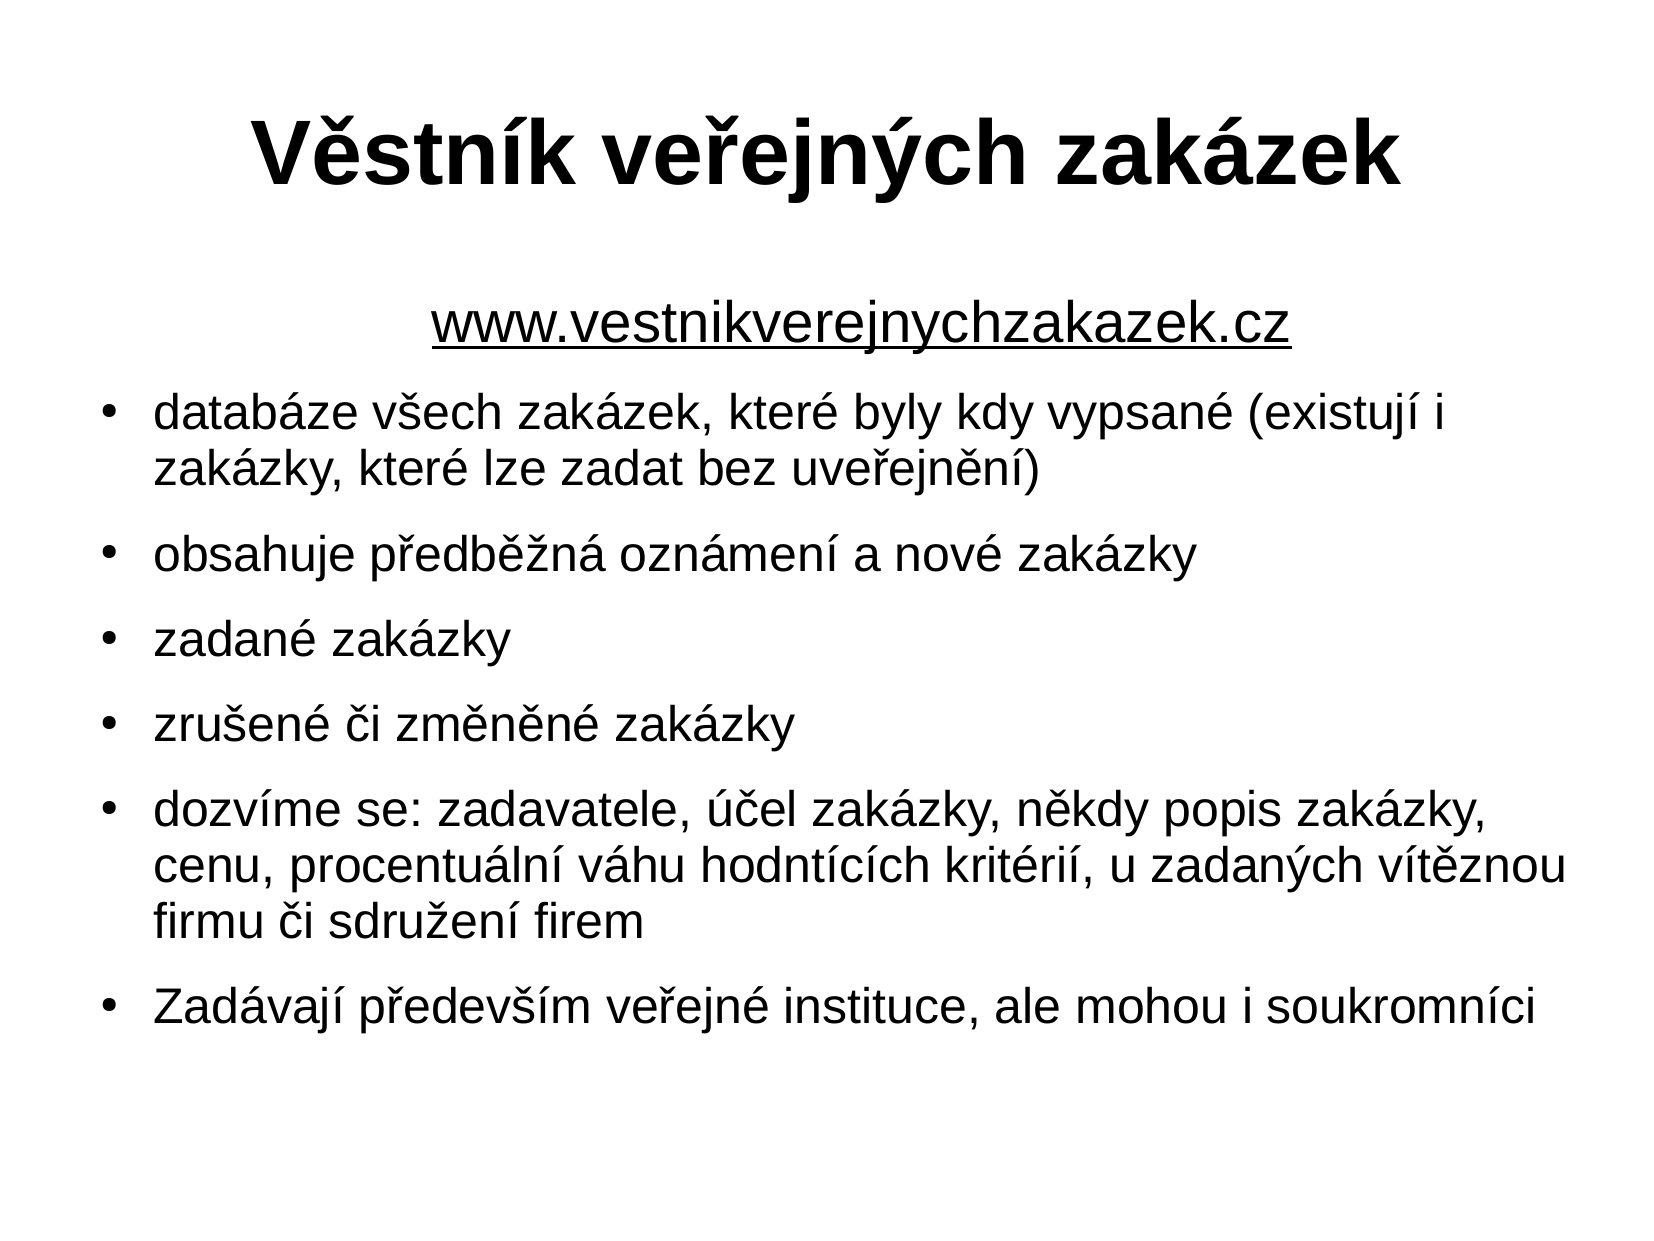

# Věstník veřejných zakázek
www.vestnikverejnychzakazek.cz
databáze všech zakázek, které byly kdy vypsané (existují i zakázky, které lze zadat bez uveřejnění)
obsahuje předběžná oznámení a nové zakázky
zadané zakázky
zrušené či změněné zakázky
dozvíme se: zadavatele, účel zakázky, někdy popis zakázky, cenu, procentuální váhu hodntících kritérií, u zadaných vítěznou firmu či sdružení firem
Zadávají především veřejné instituce, ale mohou i soukromníci